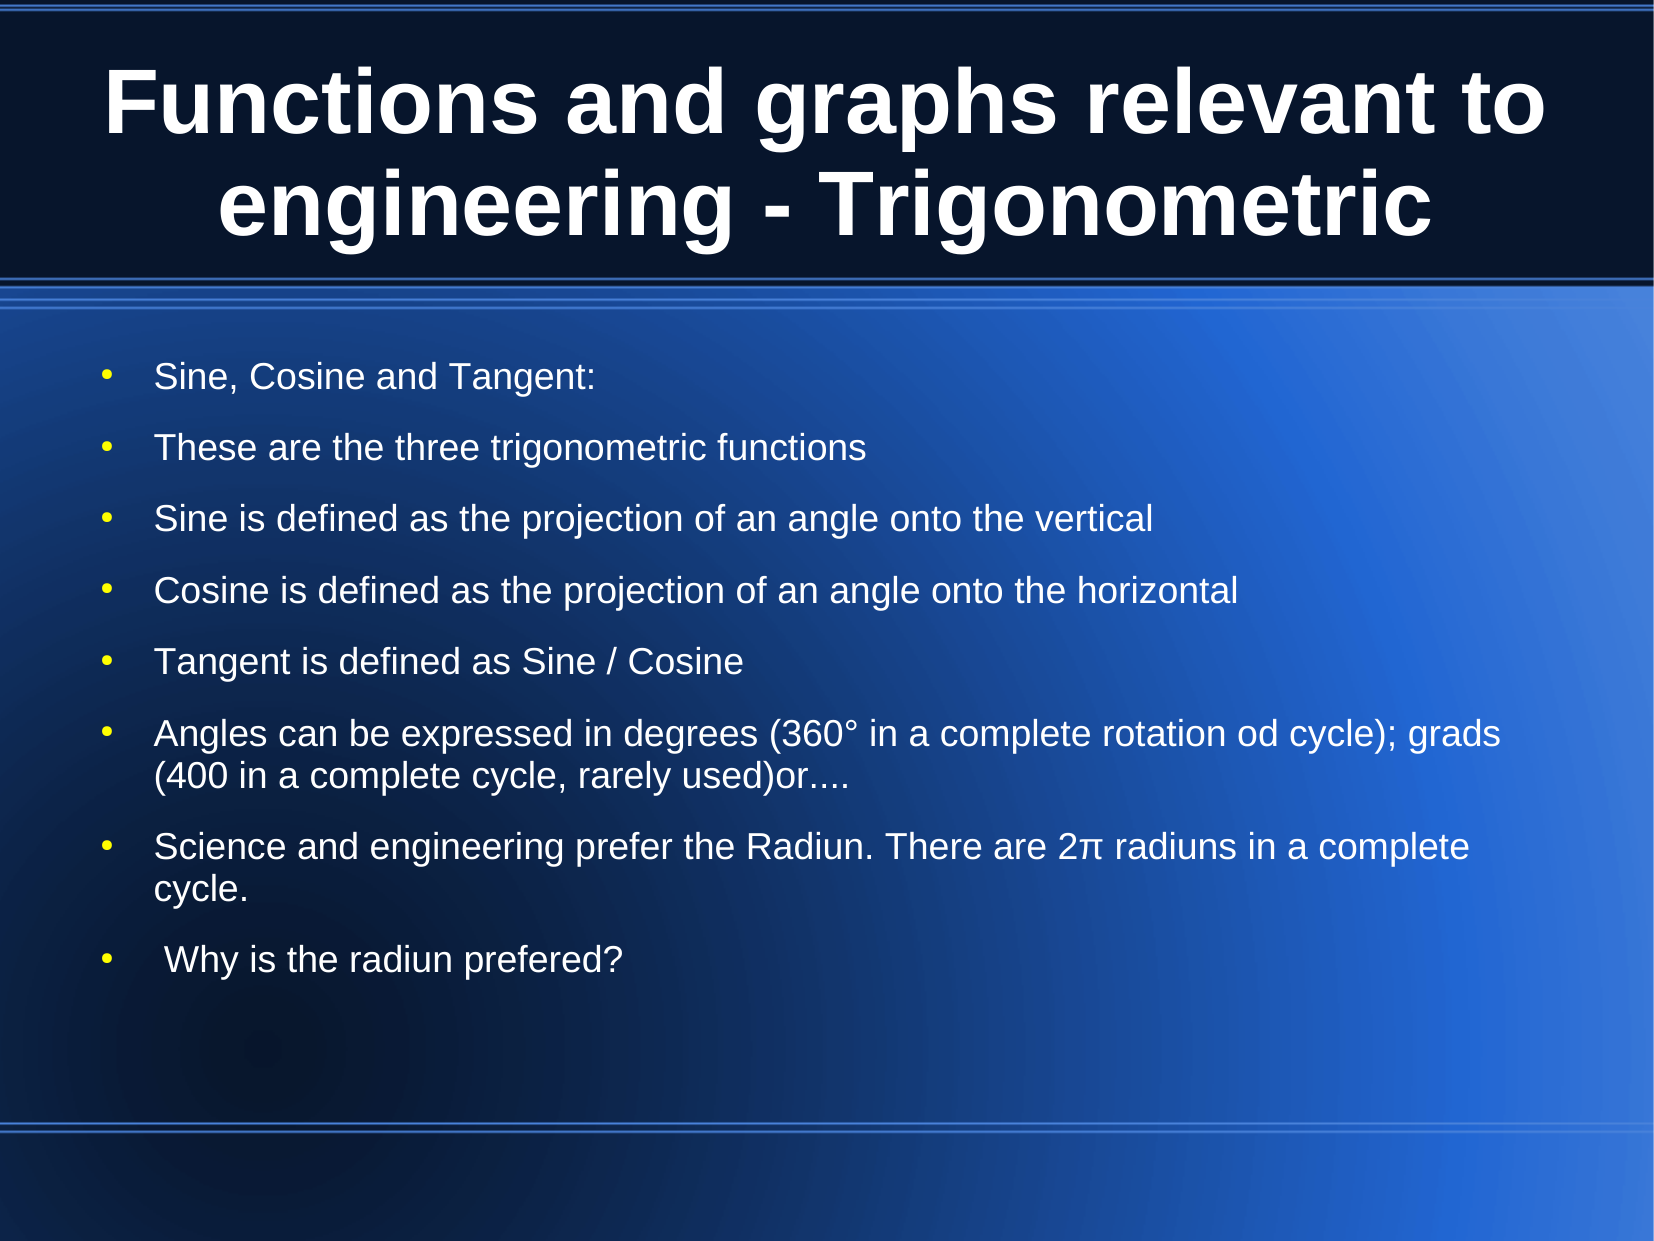

# Functions and graphs relevant to engineering - Trigonometric
Sine, Cosine and Tangent:
These are the three trigonometric functions
Sine is defined as the projection of an angle onto the vertical
Cosine is defined as the projection of an angle onto the horizontal
Tangent is defined as Sine / Cosine
Angles can be expressed in degrees (360° in a complete rotation od cycle); grads (400 in a complete cycle, rarely used)or....
Science and engineering prefer the Radiun. There are 2π radiuns in a complete cycle.
 Why is the radiun prefered?